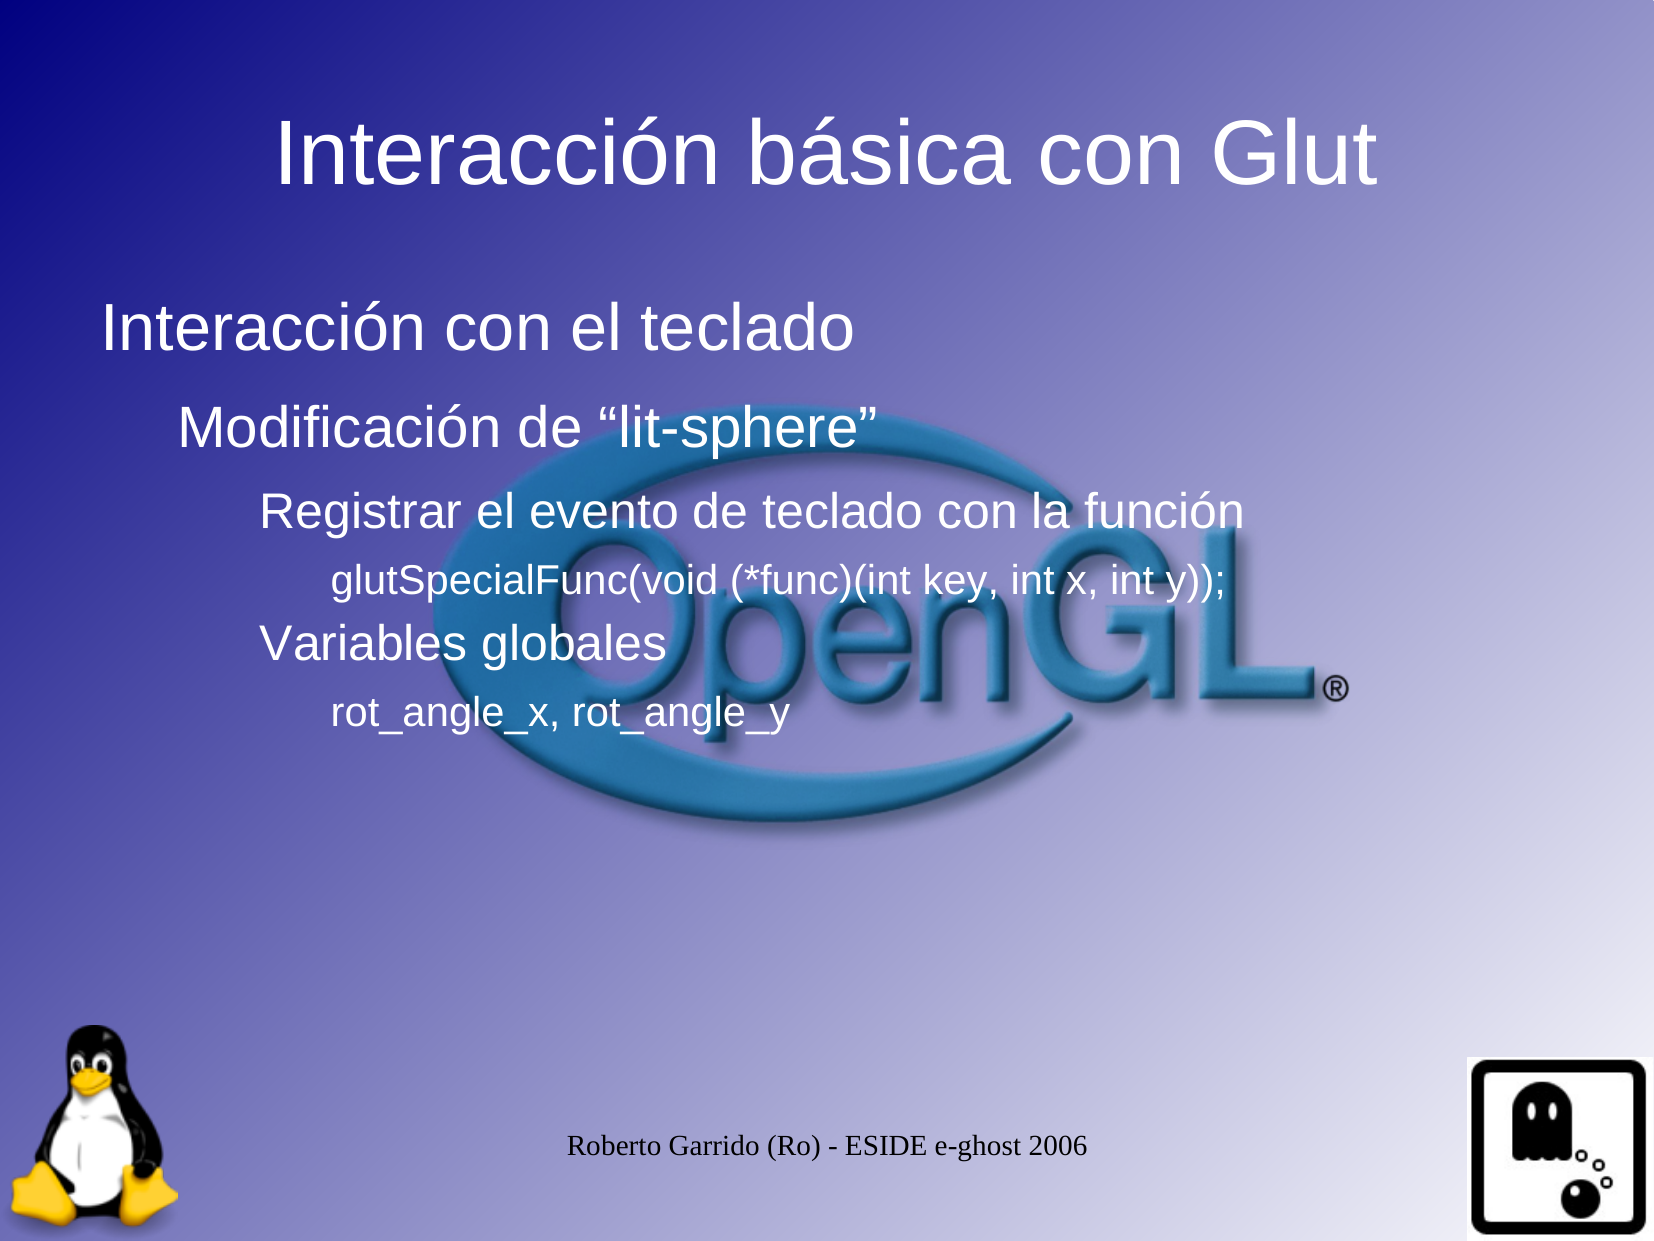

# Interacción básica con Glut
Interacción con el teclado
Modificación de “lit-sphere”
Registrar el evento de teclado con la función
glutSpecialFunc(void (*func)(int key, int x, int y));
Variables globales
rot_angle_x, rot_angle_y
Roberto Garrido (Ro) - ESIDE e-ghost 2006